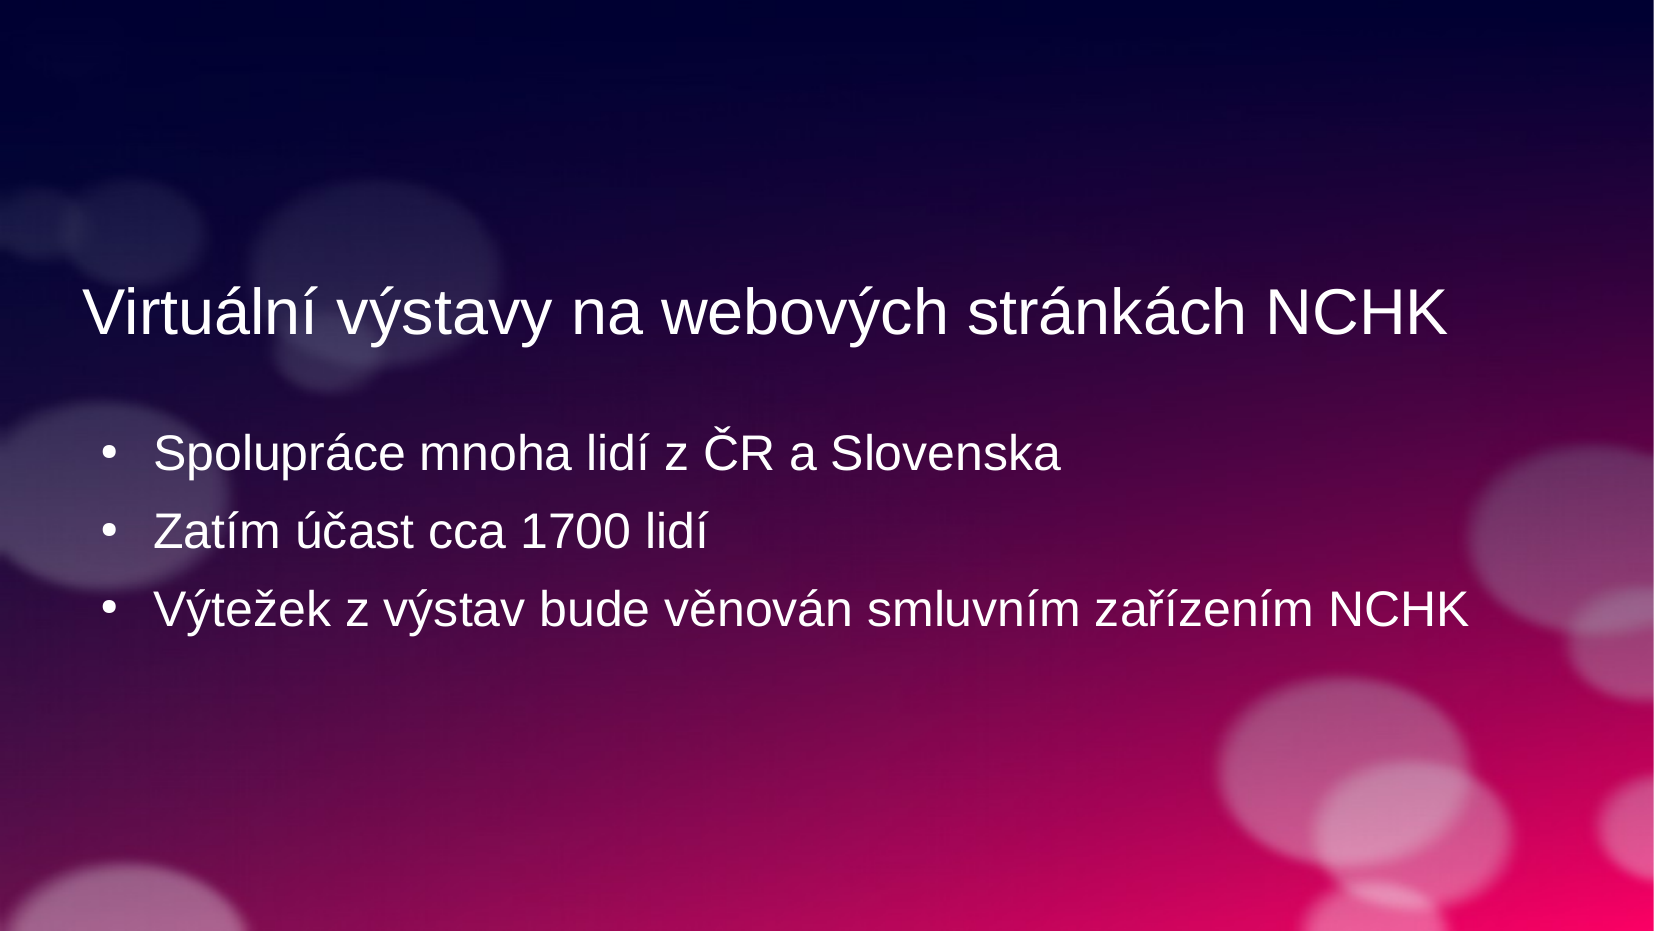

# Virtuální výstavy na webových stránkách NCHK
Spolupráce mnoha lidí z ČR a Slovenska
Zatím účast cca 1700 lidí
Výtežek z výstav bude věnován smluvním zařízením NCHK